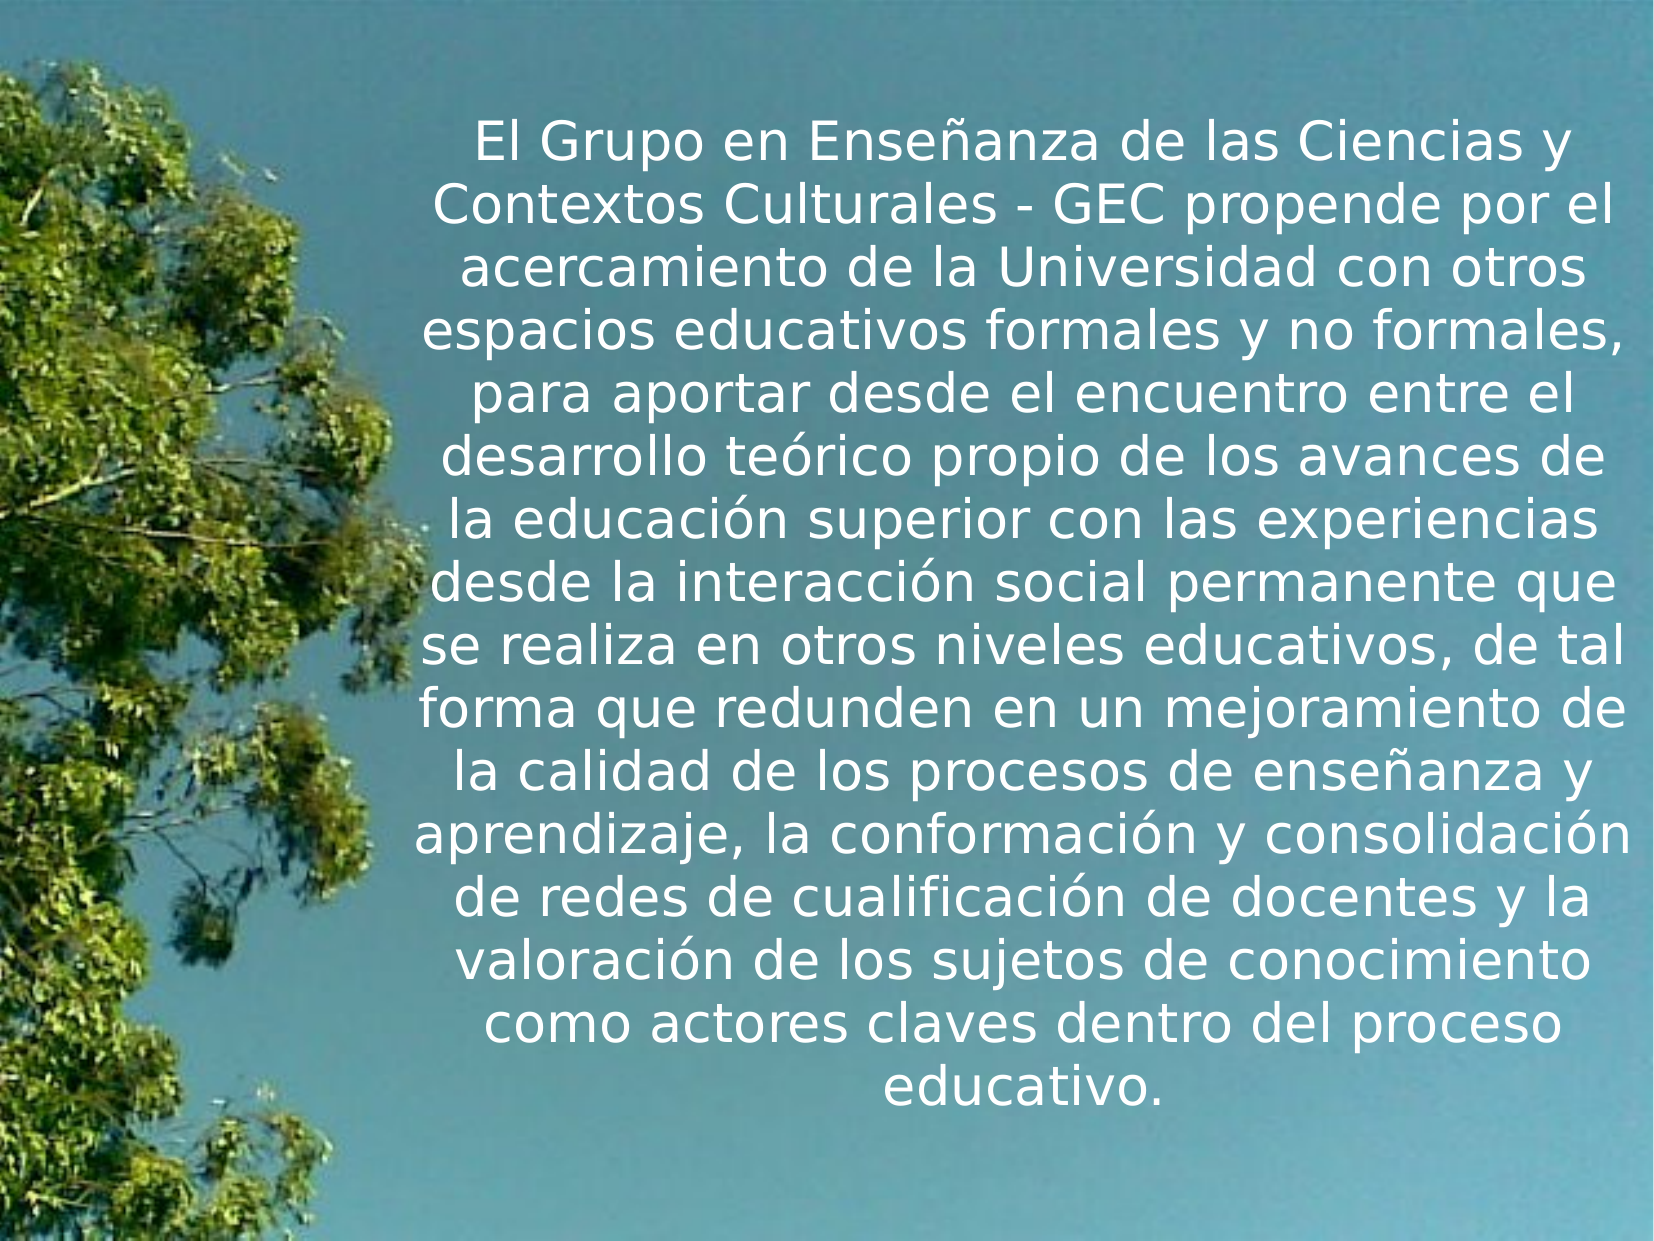

# El Grupo en Enseñanza de las Ciencias y Contextos Culturales - GEC propende por el acercamiento de la Universidad con otros espacios educativos formales y no formales, para aportar desde el encuentro entre el desarrollo teórico propio de los avances de la educación superior con las experiencias desde la interacción social permanente que se realiza en otros niveles educativos, de tal forma que redunden en un mejoramiento de la calidad de los procesos de enseñanza y aprendizaje, la conformación y consolidación de redes de cualificación de docentes y la valoración de los sujetos de conocimiento como actores claves dentro del proceso educativo.